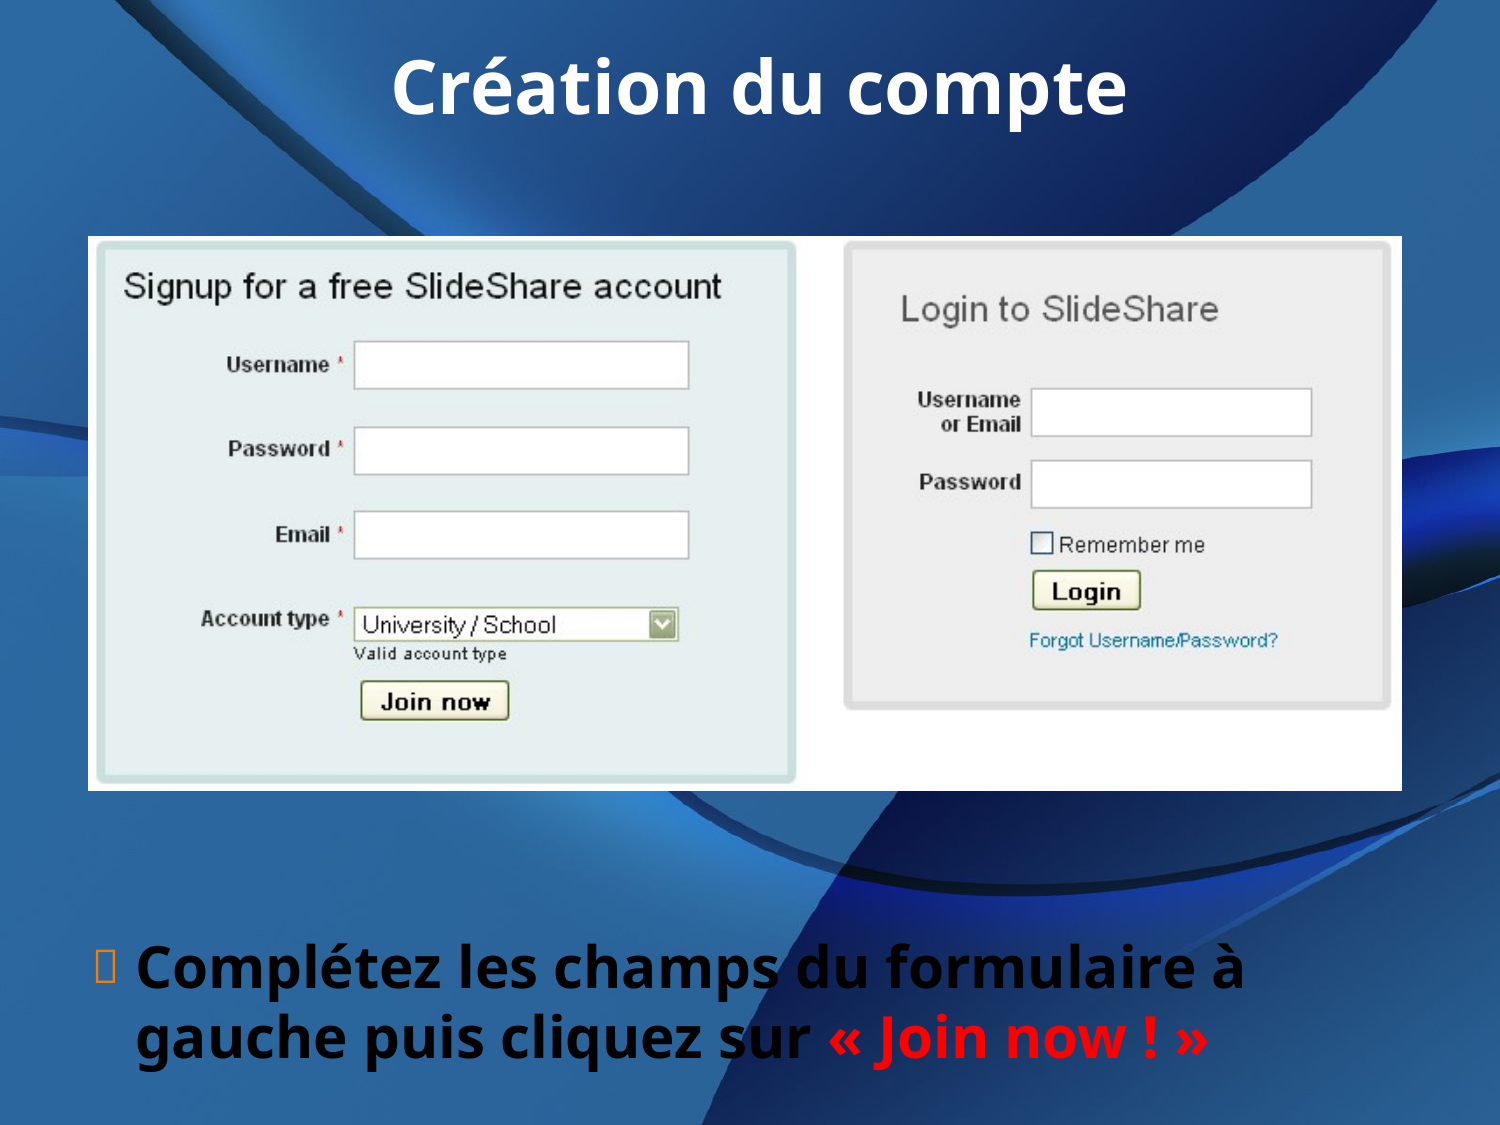

# Création du compte
Complétez les champs du formulaire à gauche puis cliquez sur « Join now ! »